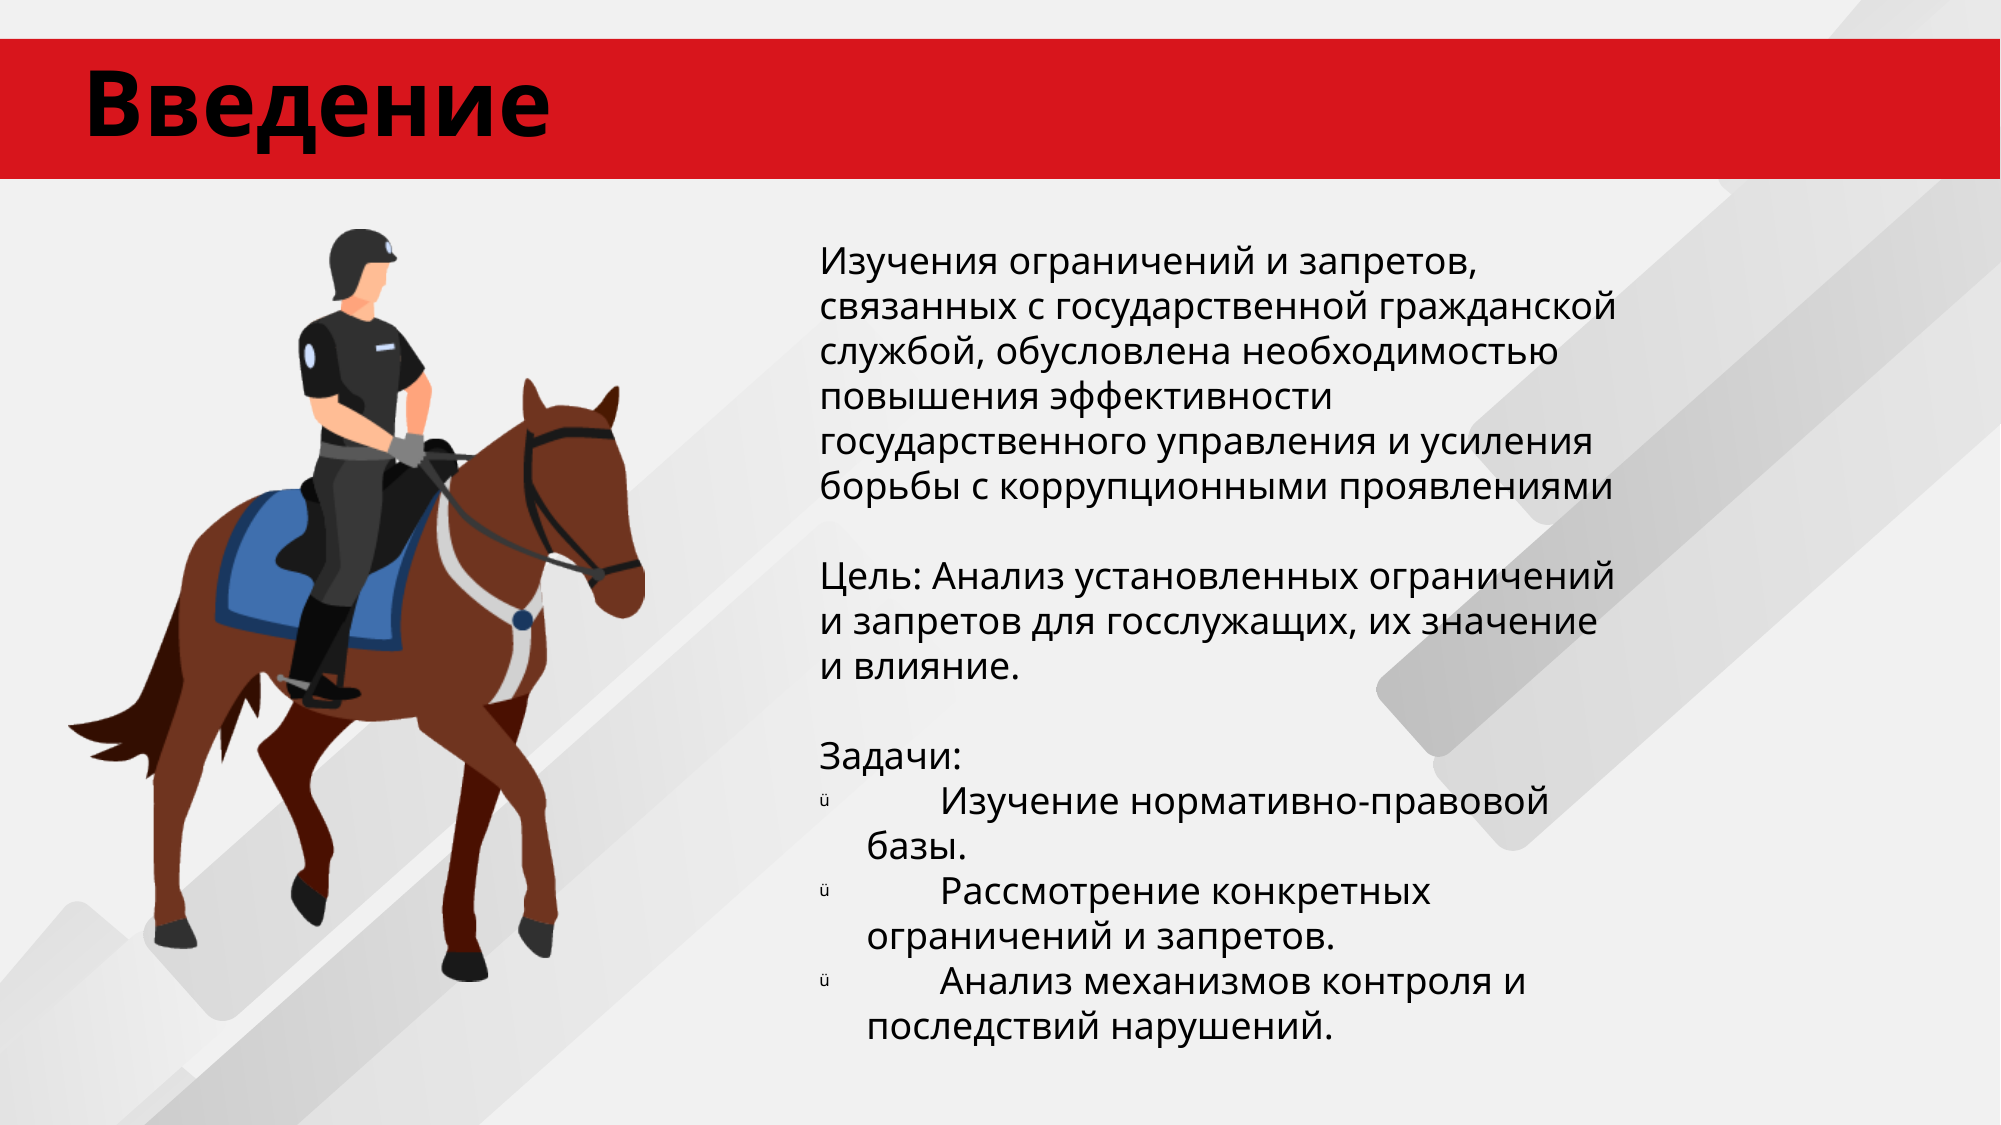

Введение
Изучения ограничений и запретов, связанных с государственной гражданской службой, обусловлена необходимостью повышения эффективности государственного управления и усиления борьбы с коррупционными проявлениями
Цель: Анализ установленных ограничений и запретов для госслужащих, их значение и влияние.
Задачи:
	Изучение нормативно-правовой базы.
	Рассмотрение конкретных ограничений и запретов.
	Анализ механизмов контроля и последствий нарушений.